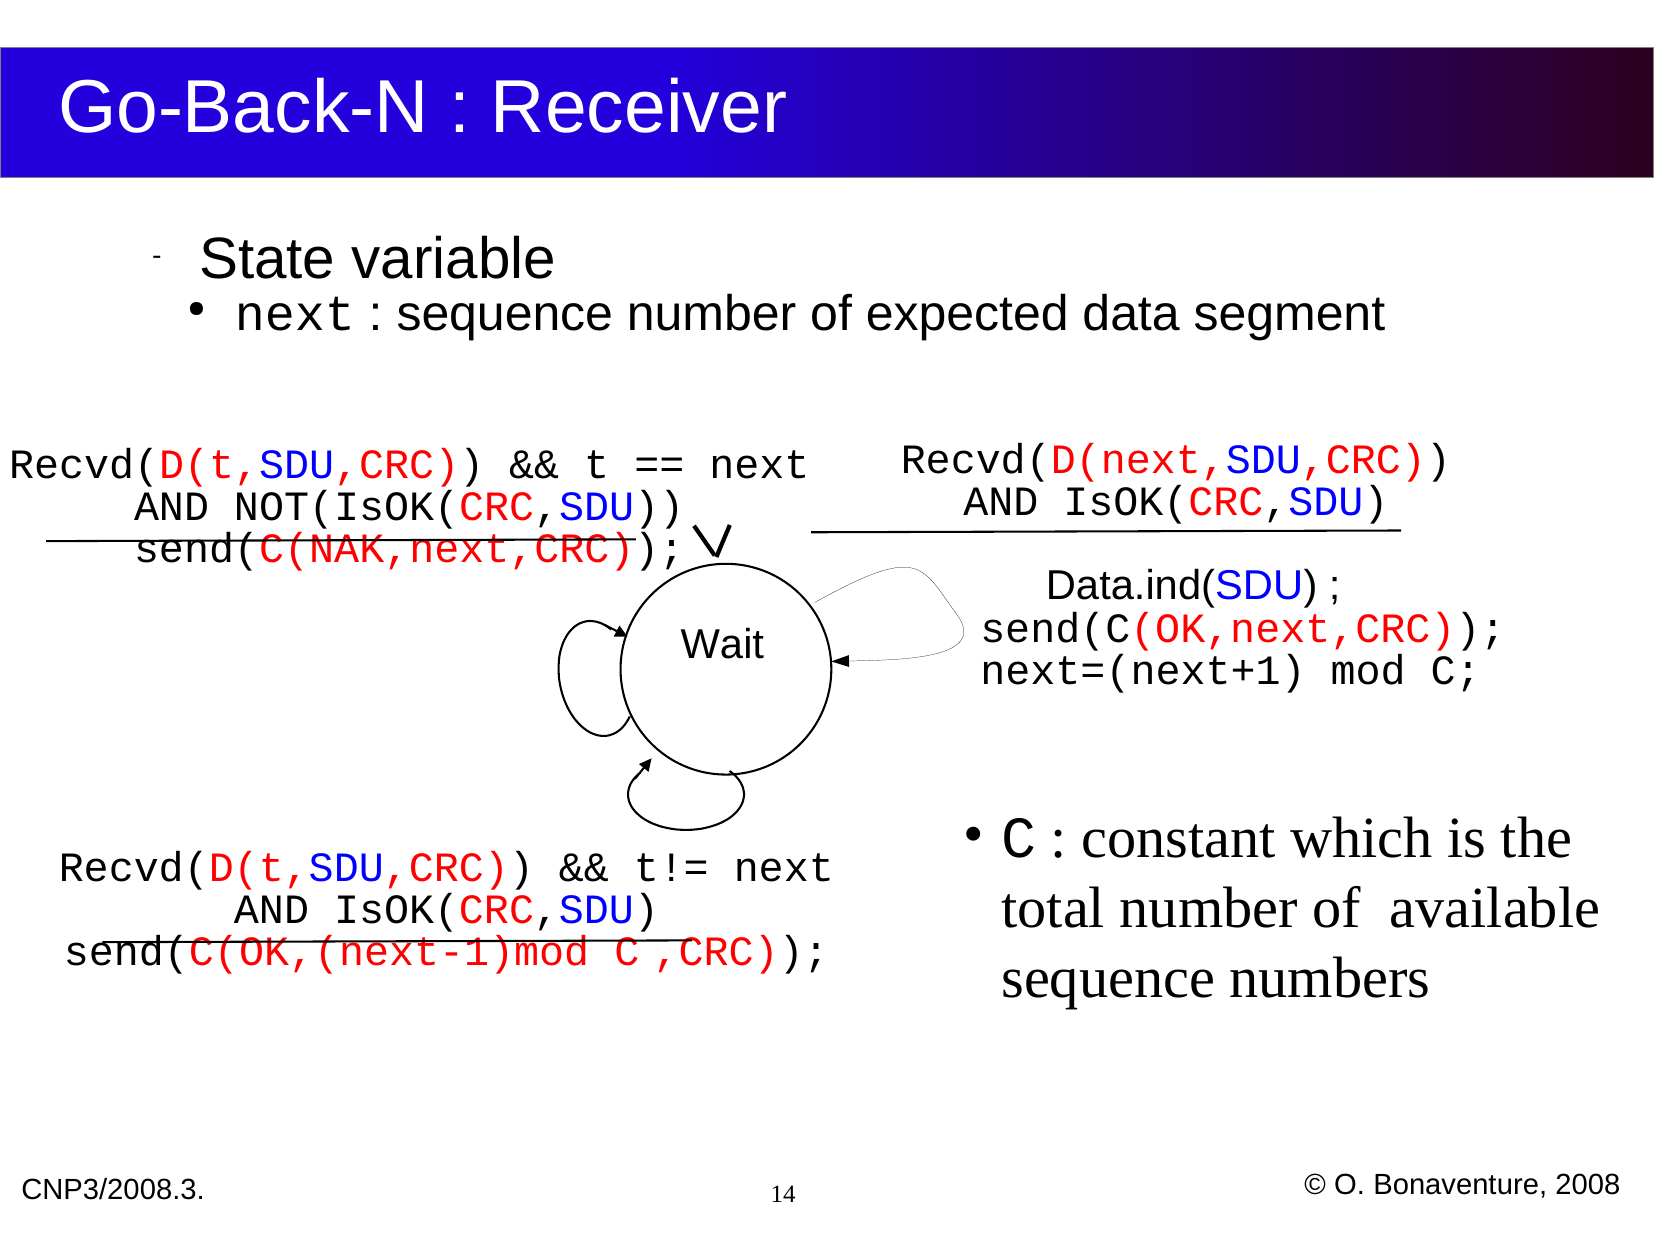

# Go-Back-N : Receiver
State variable
next : sequence number of expected data segment
Recvd(D(next,SDU,CRC))
AND IsOK(CRC,SDU)
 Data.ind(SDU) ;
Recvd(D(t,SDU,CRC)) && t == next
AND NOT(IsOK(CRC,SDU))
send(C(NAK,next,CRC));
send(C(OK,next,CRC));
next=(next+1) mod C;
Wait
C : constant which is the
total number of available
sequence numbers
Recvd(D(t,SDU,CRC)) && t!= next
AND IsOK(CRC,SDU)
send(C(OK,(next-1)mod C ,CRC));
© O. Bonaventure, 2008
CNP3/2008.3.